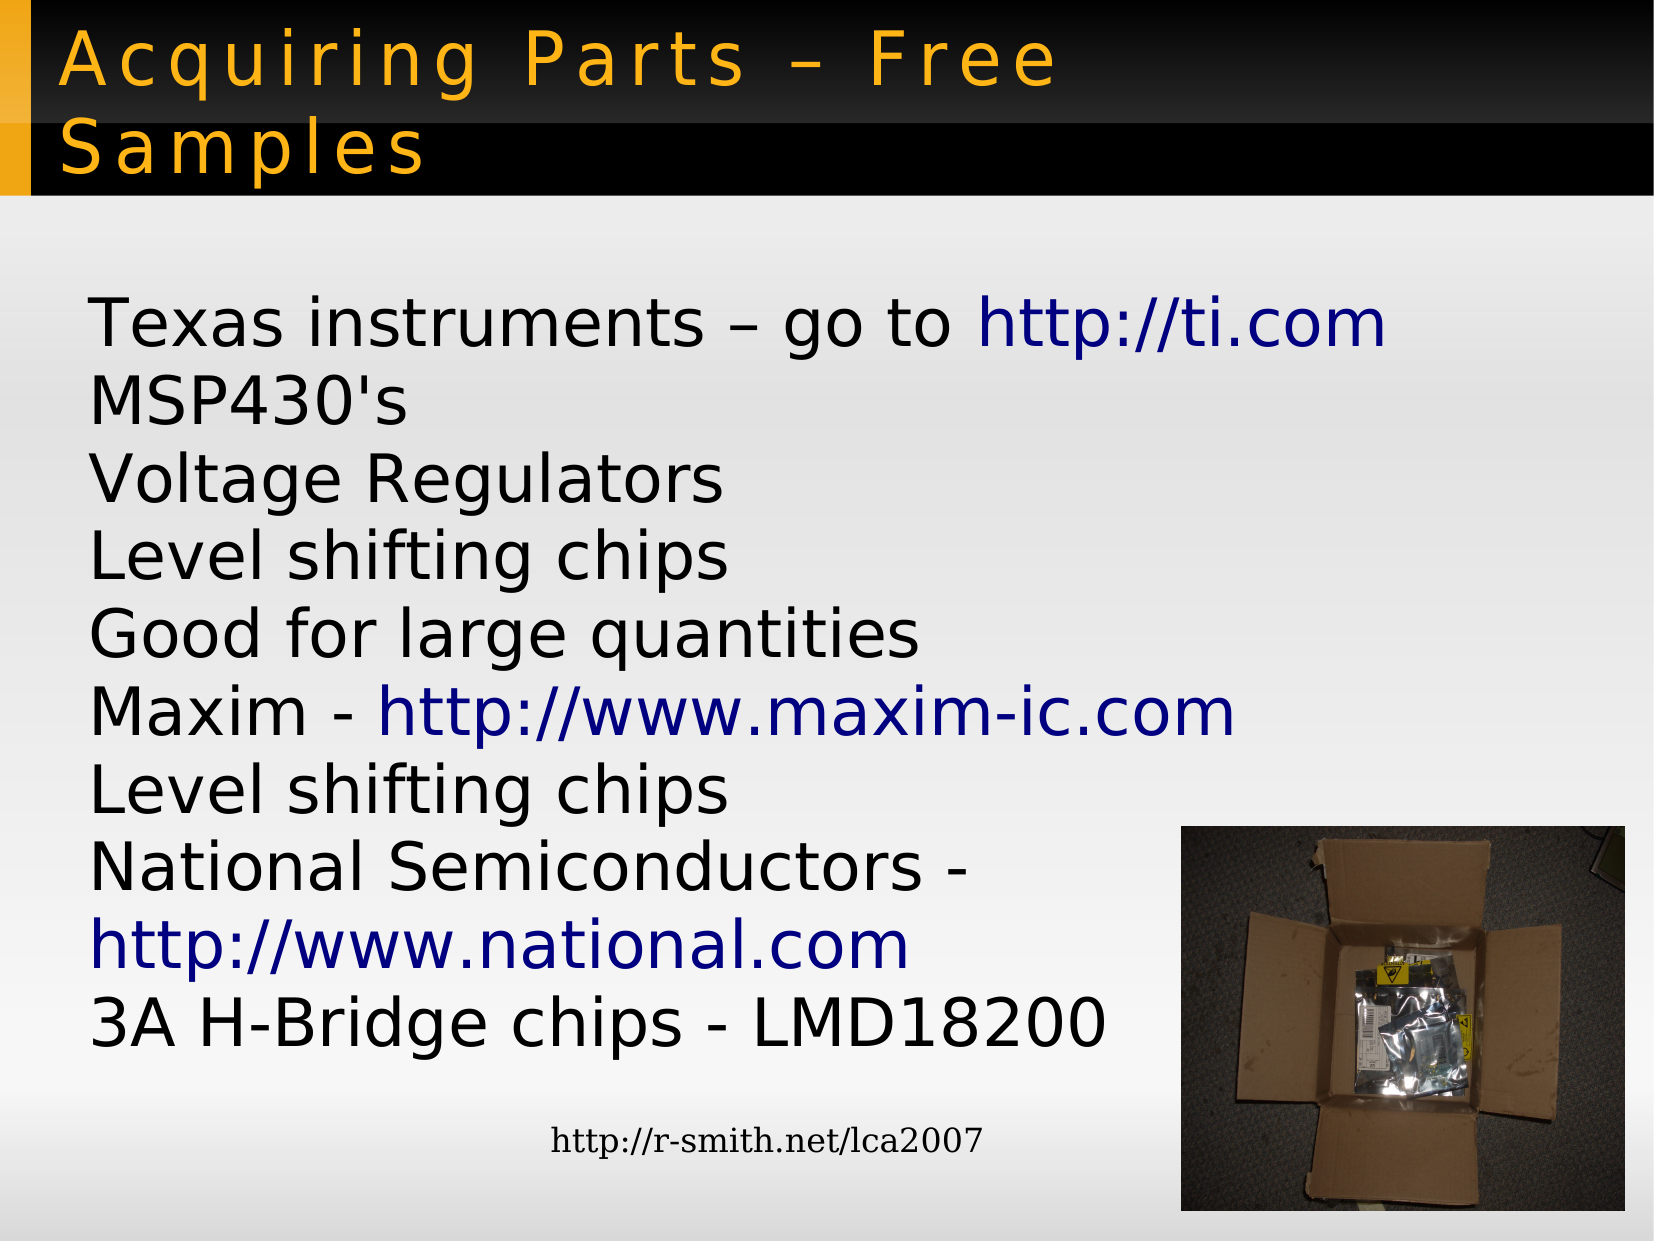

# Acquiring Parts – Free Samples
Texas instruments – go to http://ti.com
MSP430's
Voltage Regulators
Level shifting chips
Good for large quantities
Maxim - http://www.maxim-ic.com
Level shifting chips
National Semiconductors - http://www.national.com
3A H-Bridge chips - LMD18200
http://r-smith.net/lca2007
17